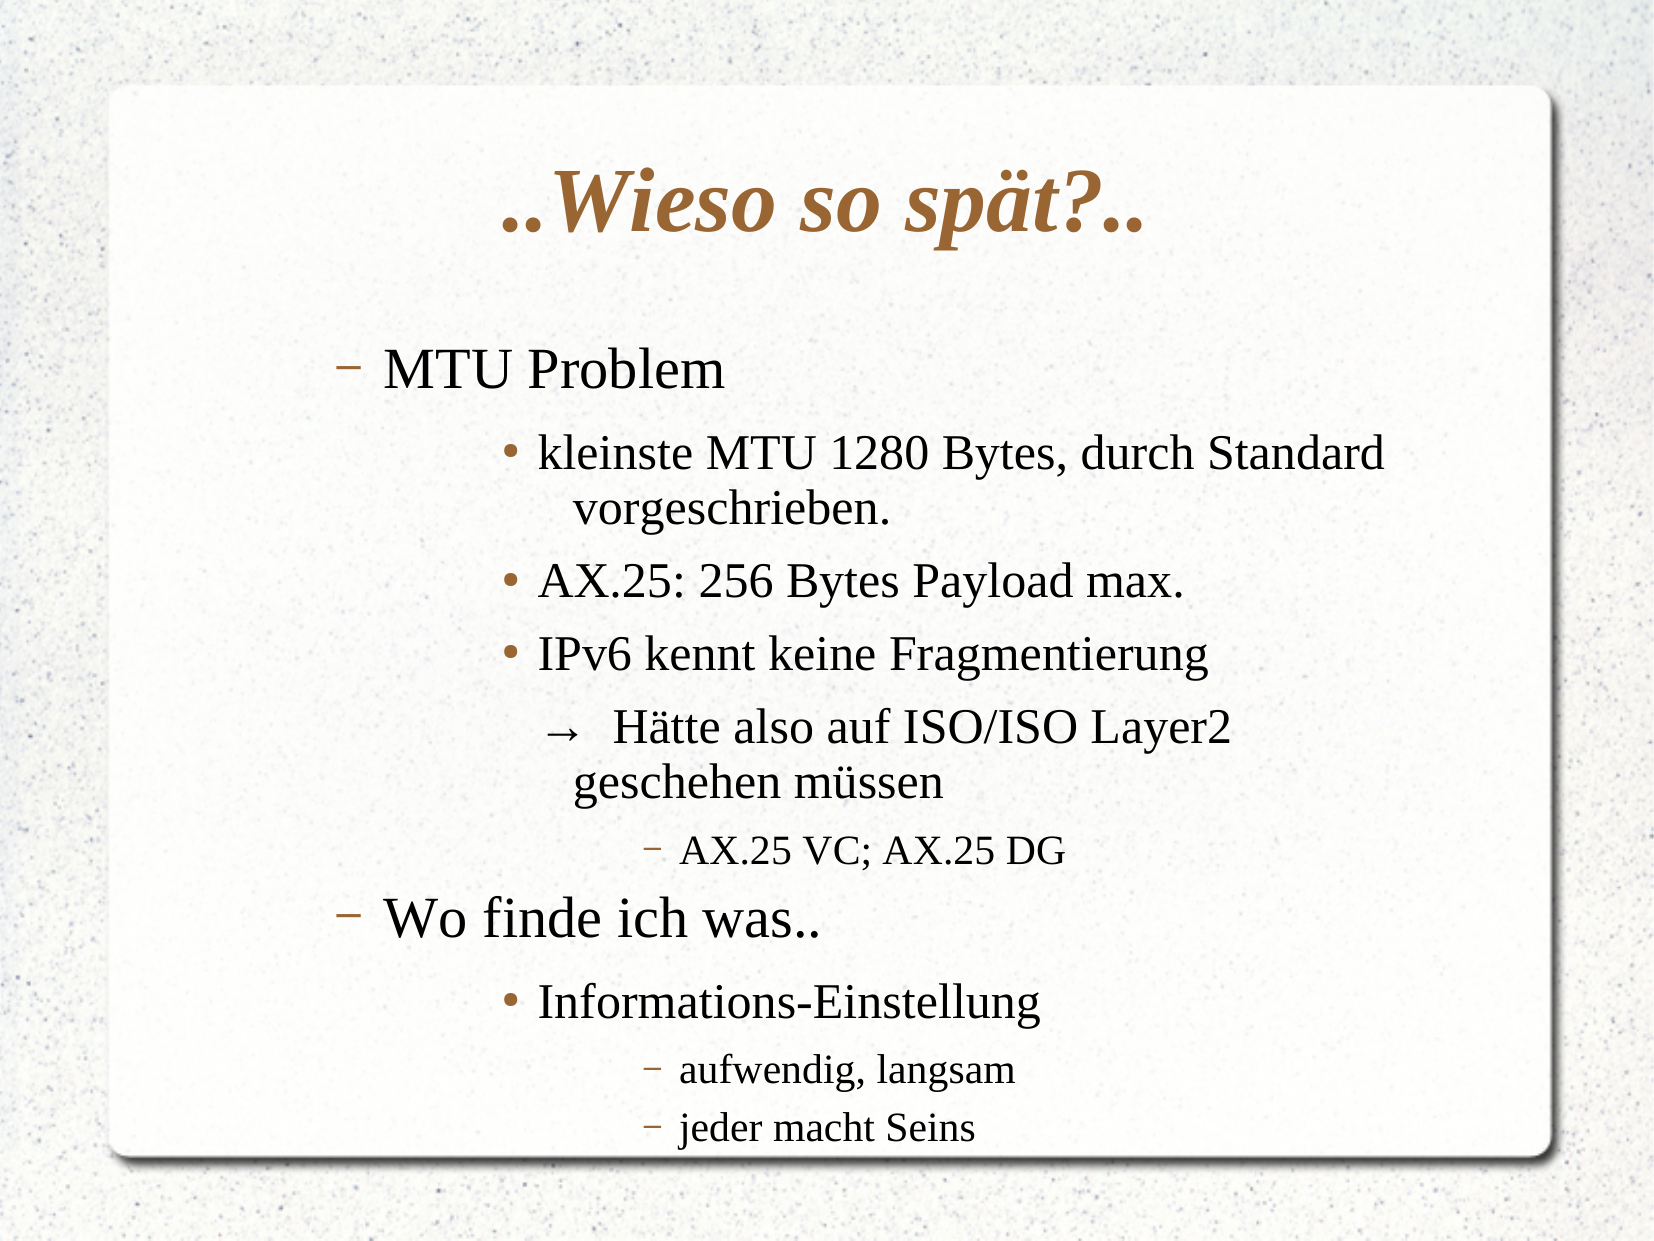

# ..Wieso so spät?..
MTU Problem
kleinste MTU 1280 Bytes, durch Standard vorgeschrieben.
AX.25: 256 Bytes Payload max.
IPv6 kennt keine Fragmentierung
→ Hätte also auf ISO/ISO Layer2
geschehen müssen
AX.25 VC; AX.25 DG
Wo finde ich was..
Informations-Einstellung
aufwendig, langsam
jeder macht Seins